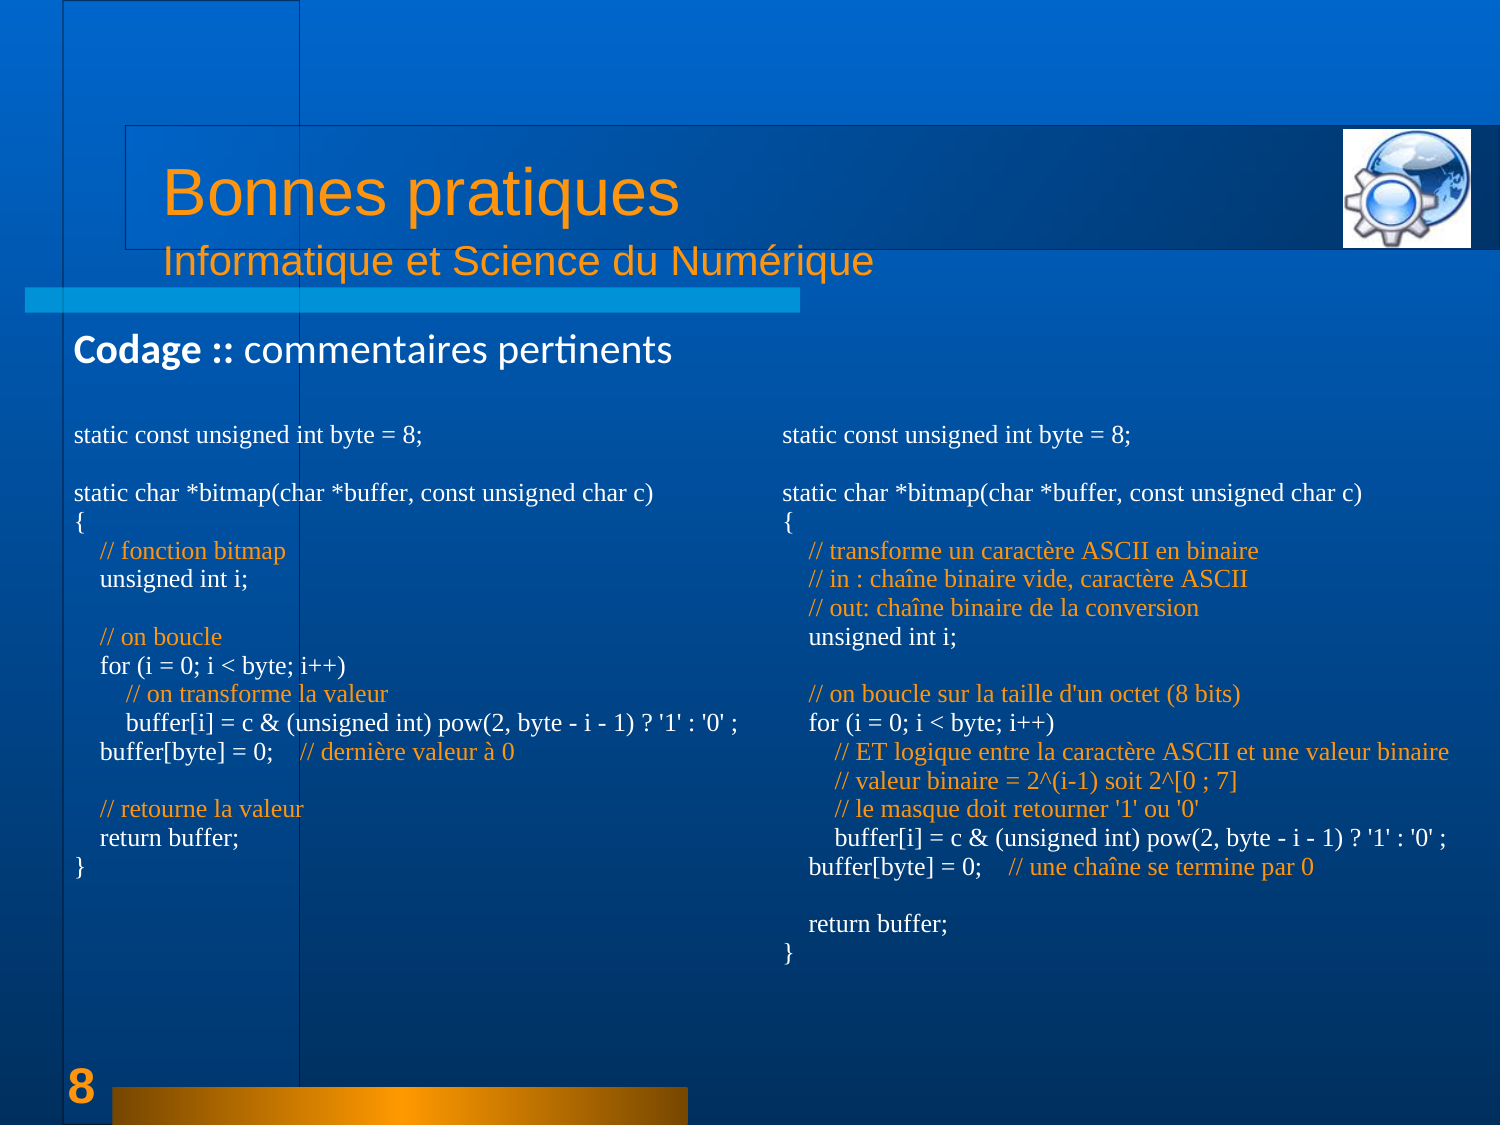

Codage :: commentaires pertinents
static const unsigned int byte = 8;
static char *bitmap(char *buffer, const unsigned char c)
{
 // fonction bitmap
 unsigned int i;
 // on boucle
 for (i = 0; i < byte; i++)
 // on transforme la valeur
 buffer[i] = c & (unsigned int) pow(2, byte - i - 1) ? '1' : '0' ;
 buffer[byte] = 0; // dernière valeur à 0
 // retourne la valeur
 return buffer;
}
static const unsigned int byte = 8;
static char *bitmap(char *buffer, const unsigned char c)
{
 // transforme un caractère ASCII en binaire
 // in : chaîne binaire vide, caractère ASCII
 // out: chaîne binaire de la conversion
 unsigned int i;
 // on boucle sur la taille d'un octet (8 bits)
 for (i = 0; i < byte; i++)
 // ET logique entre la caractère ASCII et une valeur binaire
 // valeur binaire = 2^(i-1) soit 2^[0 ; 7]
 // le masque doit retourner '1' ou '0'
 buffer[i] = c & (unsigned int) pow(2, byte - i - 1) ? '1' : '0' ;
 buffer[byte] = 0; // une chaîne se termine par 0
 return buffer;
}